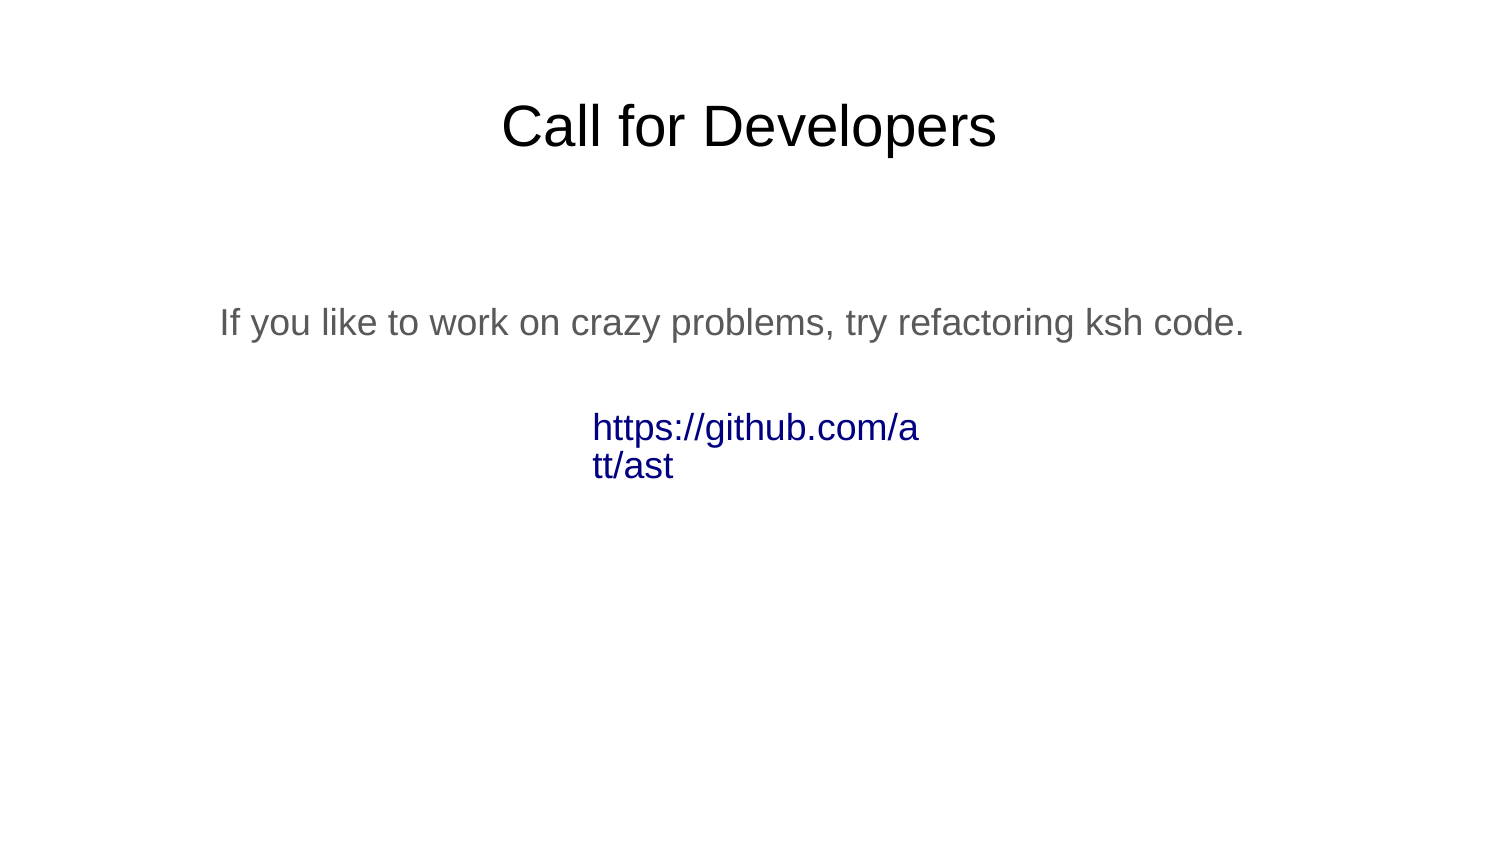

# Call for Developers
If you like to work on crazy problems, try refactoring ksh code.
https://github.com/att/ast